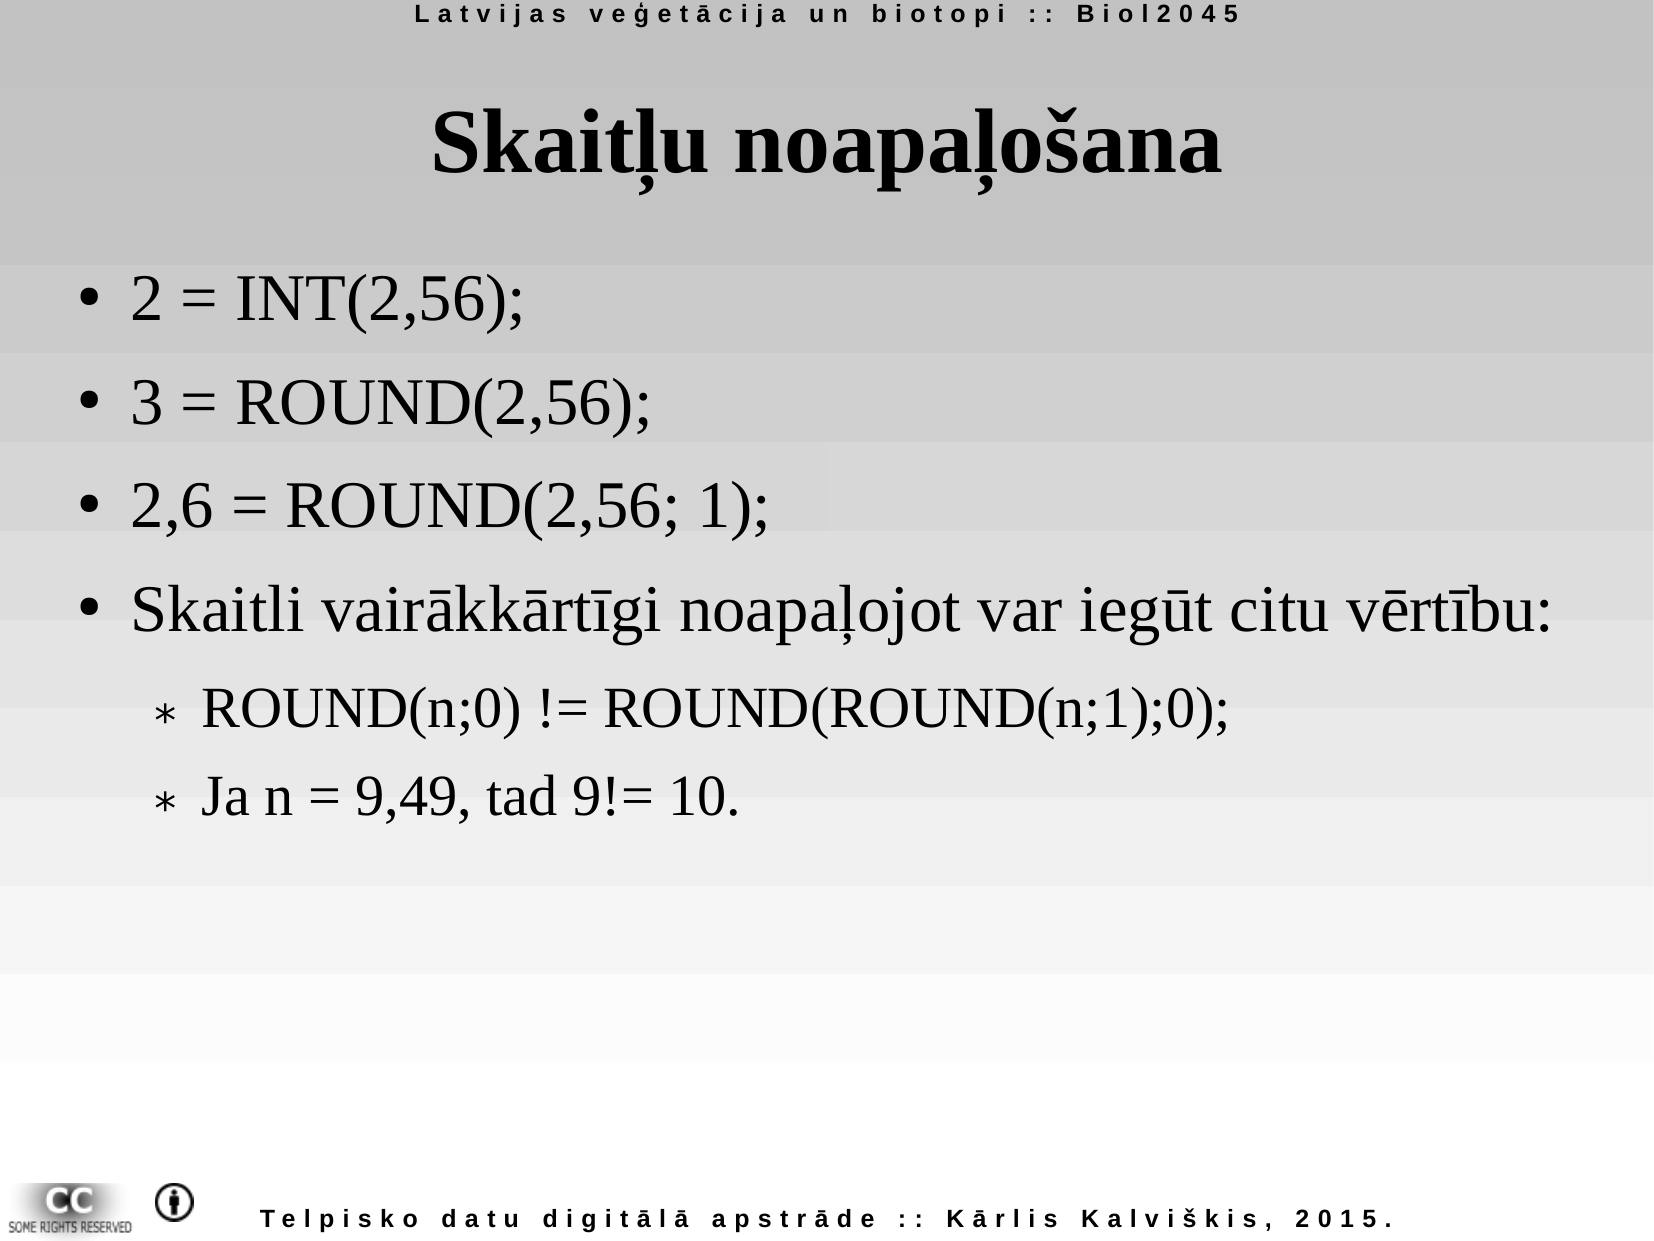

# Skaitļu noapaļošana
2 = INT(2,56);
3 = ROUND(2,56);
2,6 = ROUND(2,56; 1);
Skaitli vairākkārtīgi noapaļojot var iegūt citu vērtību:
ROUND(n;0) != ROUND(ROUND(n;1);0);
Ja n = 9,49, tad 9!= 10.